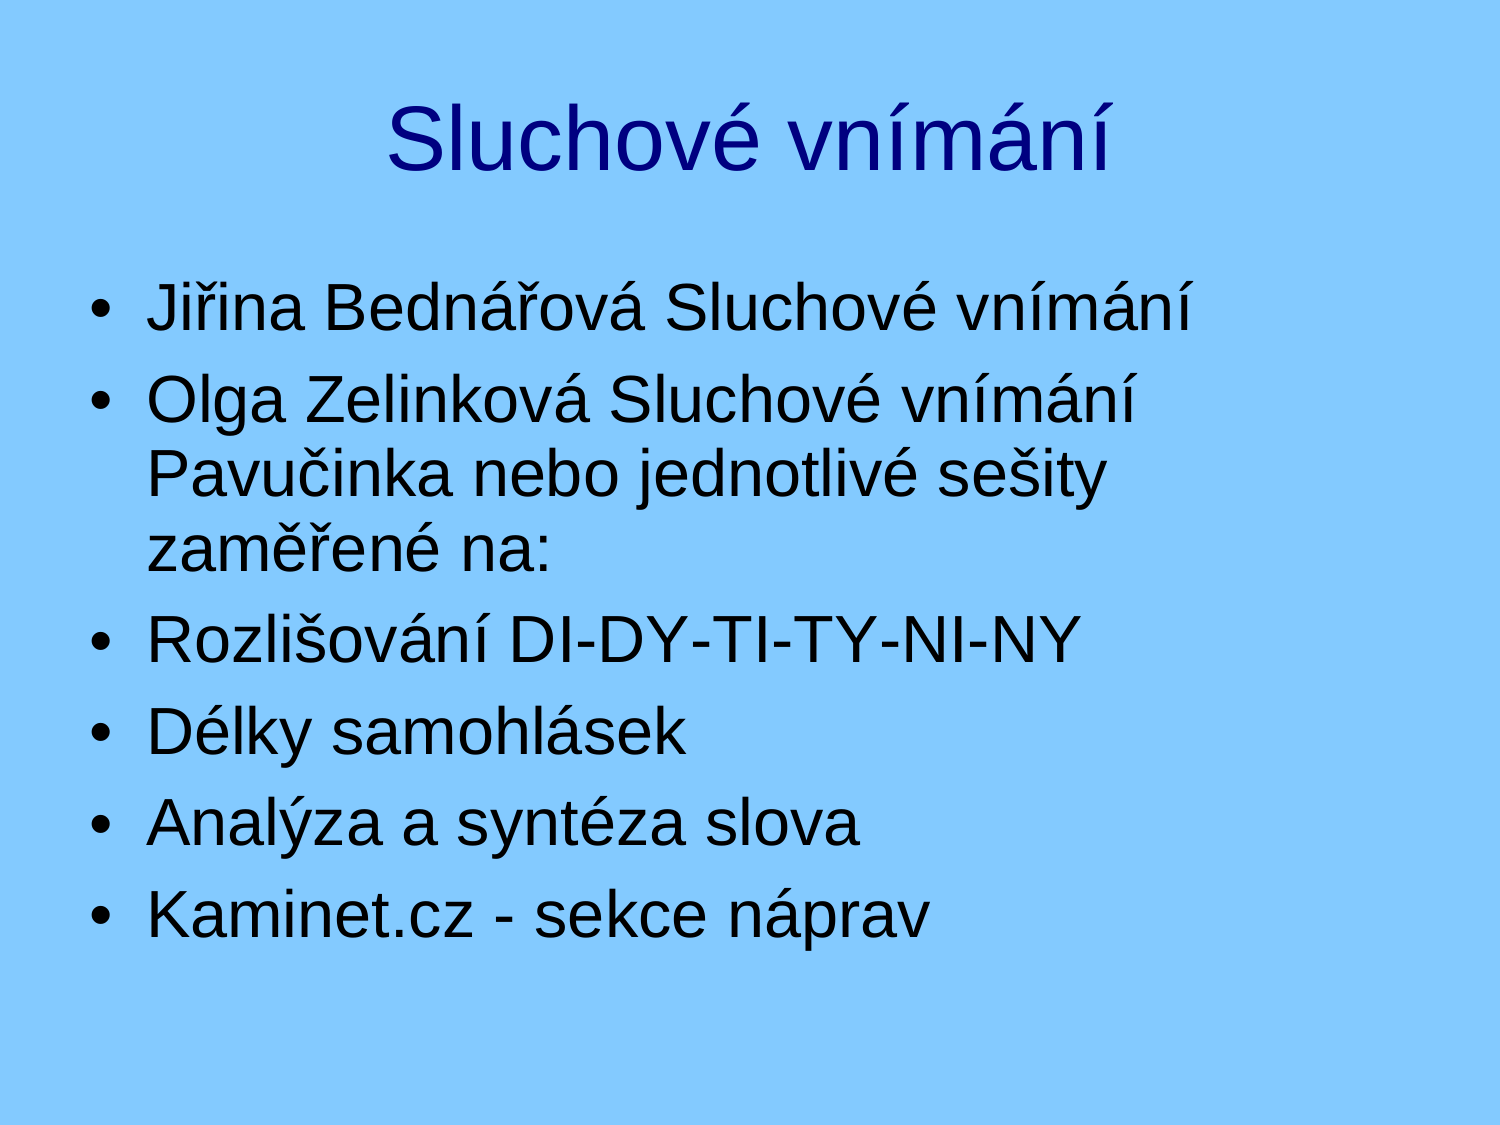

# Sluchové vnímání
Jiřina Bednářová Sluchové vnímání
Olga Zelinková Sluchové vnímání Pavučinka nebo jednotlivé sešity zaměřené na:
Rozlišování DI-DY-TI-TY-NI-NY
Délky samohlásek
Analýza a syntéza slova
Kaminet.cz - sekce náprav